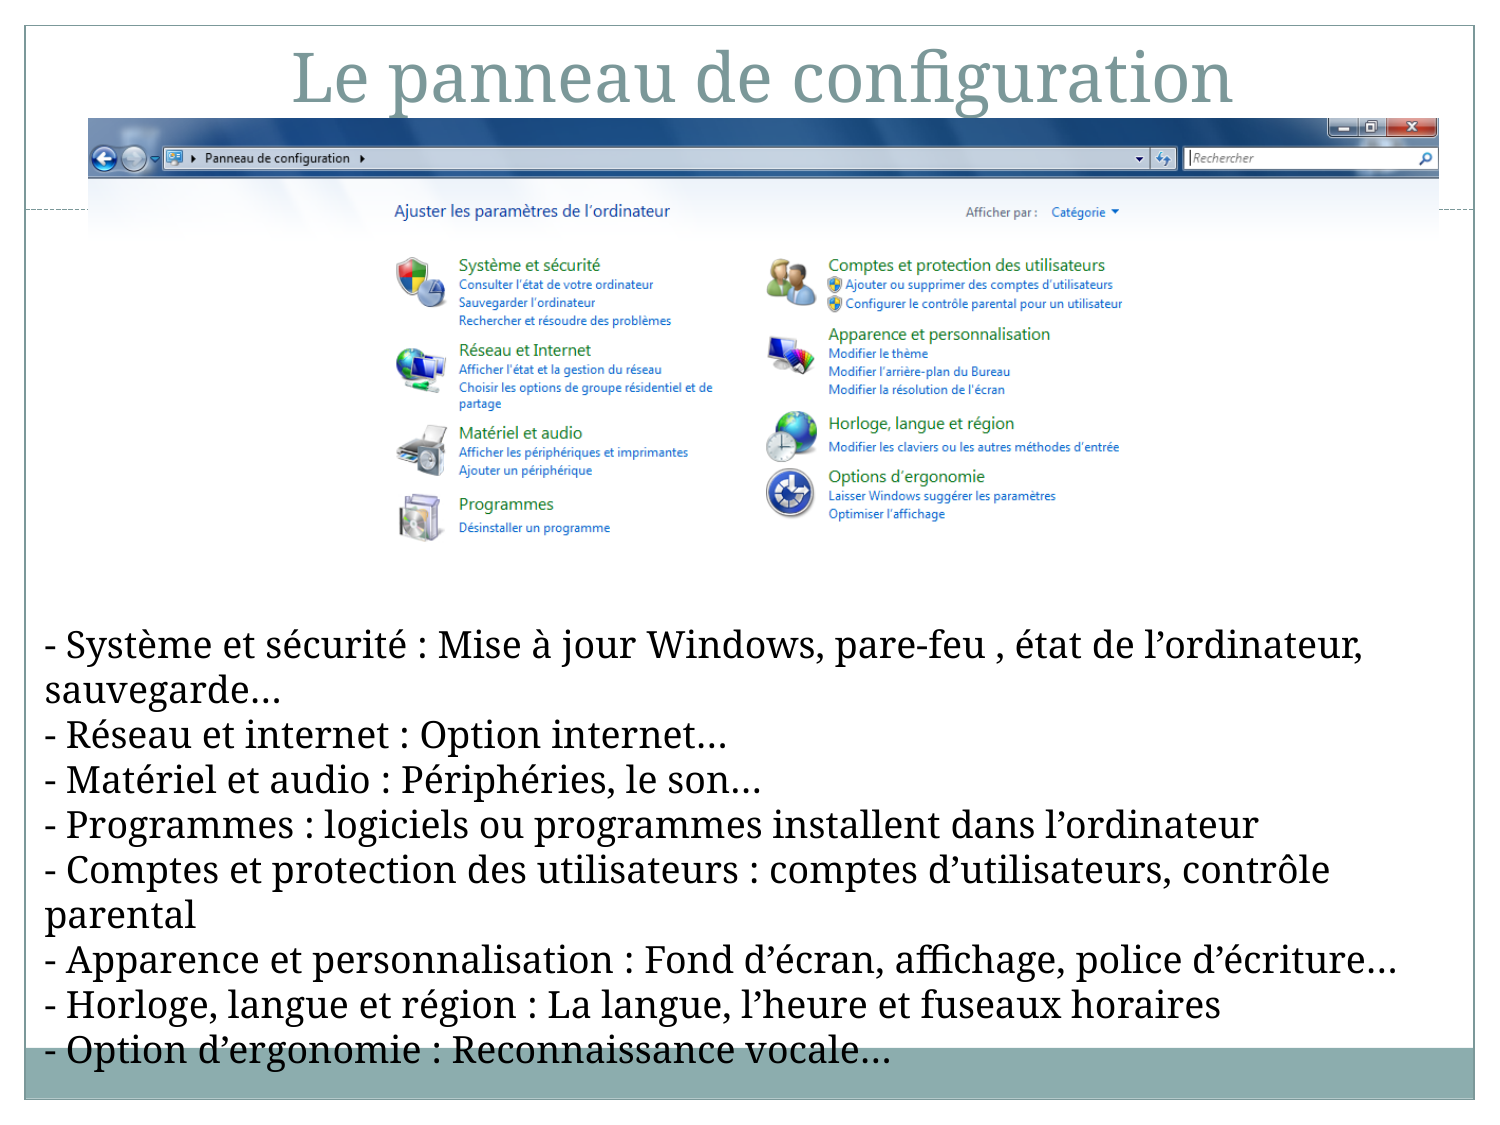

# Le panneau de configuration
- Système et sécurité : Mise à jour Windows, pare-feu , état de l’ordinateur, sauvegarde…
- Réseau et internet : Option internet…
- Matériel et audio : Périphéries, le son…
- Programmes : logiciels ou programmes installent dans l’ordinateur
- Comptes et protection des utilisateurs : comptes d’utilisateurs, contrôle parental
- Apparence et personnalisation : Fond d’écran, affichage, police d’écriture…
- Horloge, langue et région : La langue, l’heure et fuseaux horaires
- Option d’ergonomie : Reconnaissance vocale…